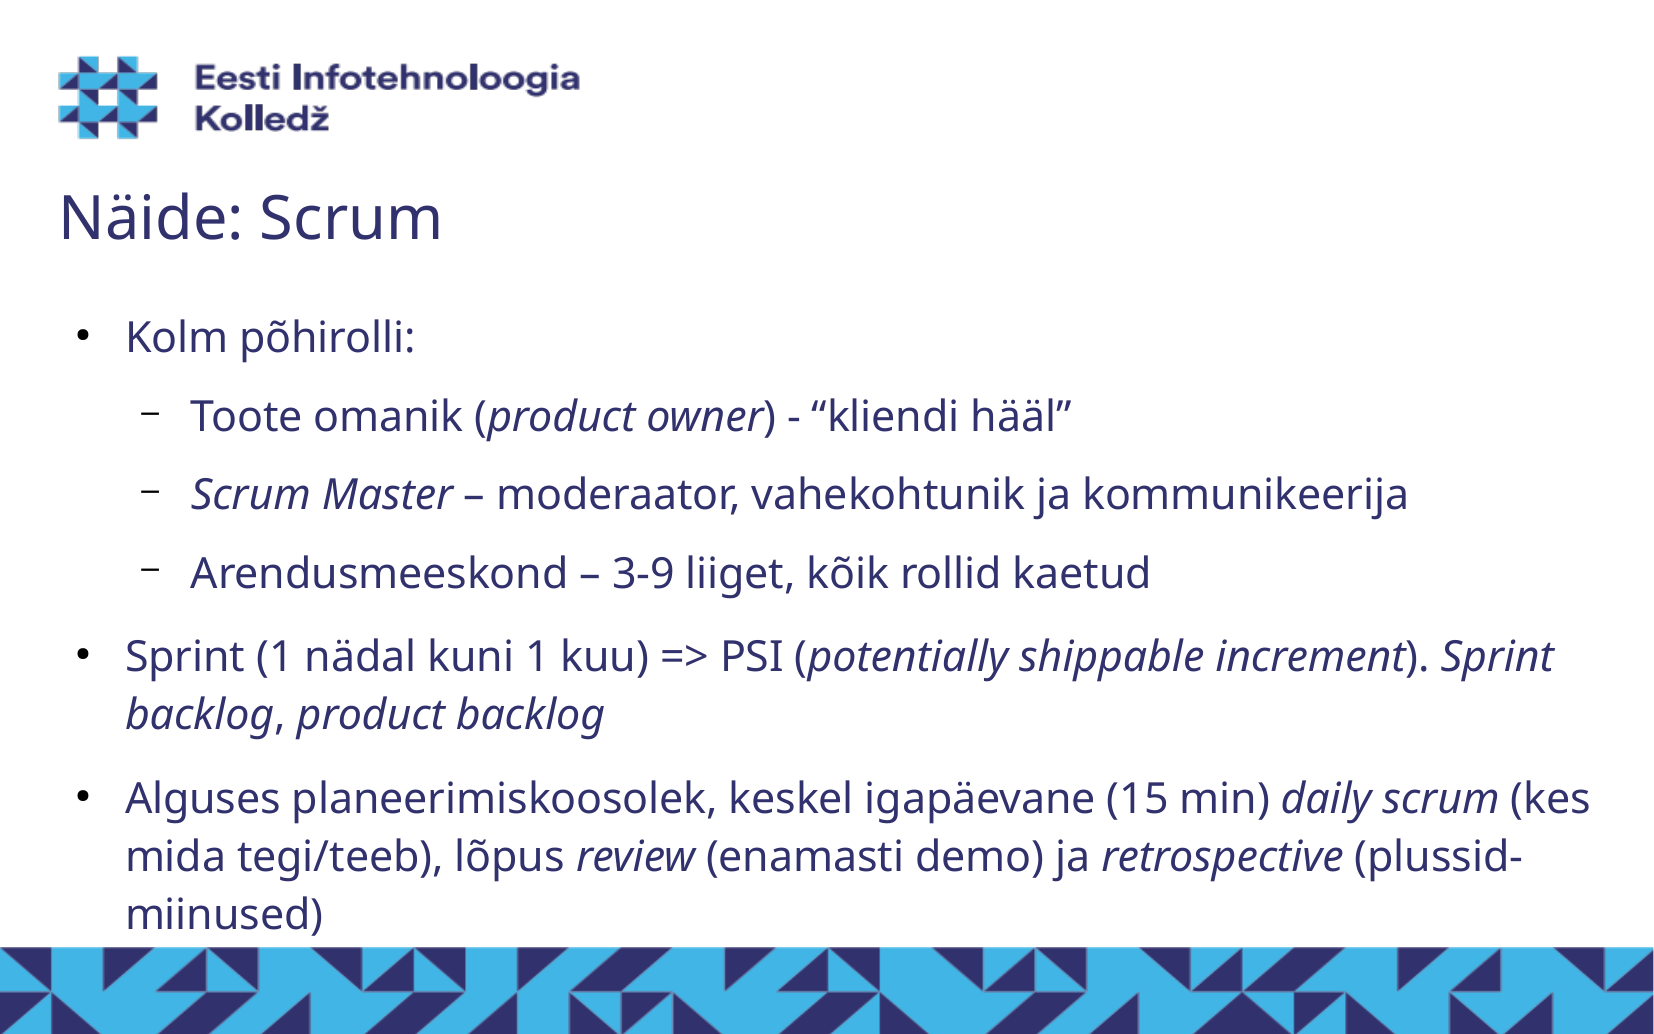

# Näide: Scrum
Kolm põhirolli:
Toote omanik (product owner) - “kliendi hääl”
Scrum Master – moderaator, vahekohtunik ja kommunikeerija
Arendusmeeskond – 3-9 liiget, kõik rollid kaetud
Sprint (1 nädal kuni 1 kuu) => PSI (potentially shippable increment). Sprint backlog, product backlog
Alguses planeerimiskoosolek, keskel igapäevane (15 min) daily scrum (kes mida tegi/teeb), lõpus review (enamasti demo) ja retrospective (plussid-miinused)